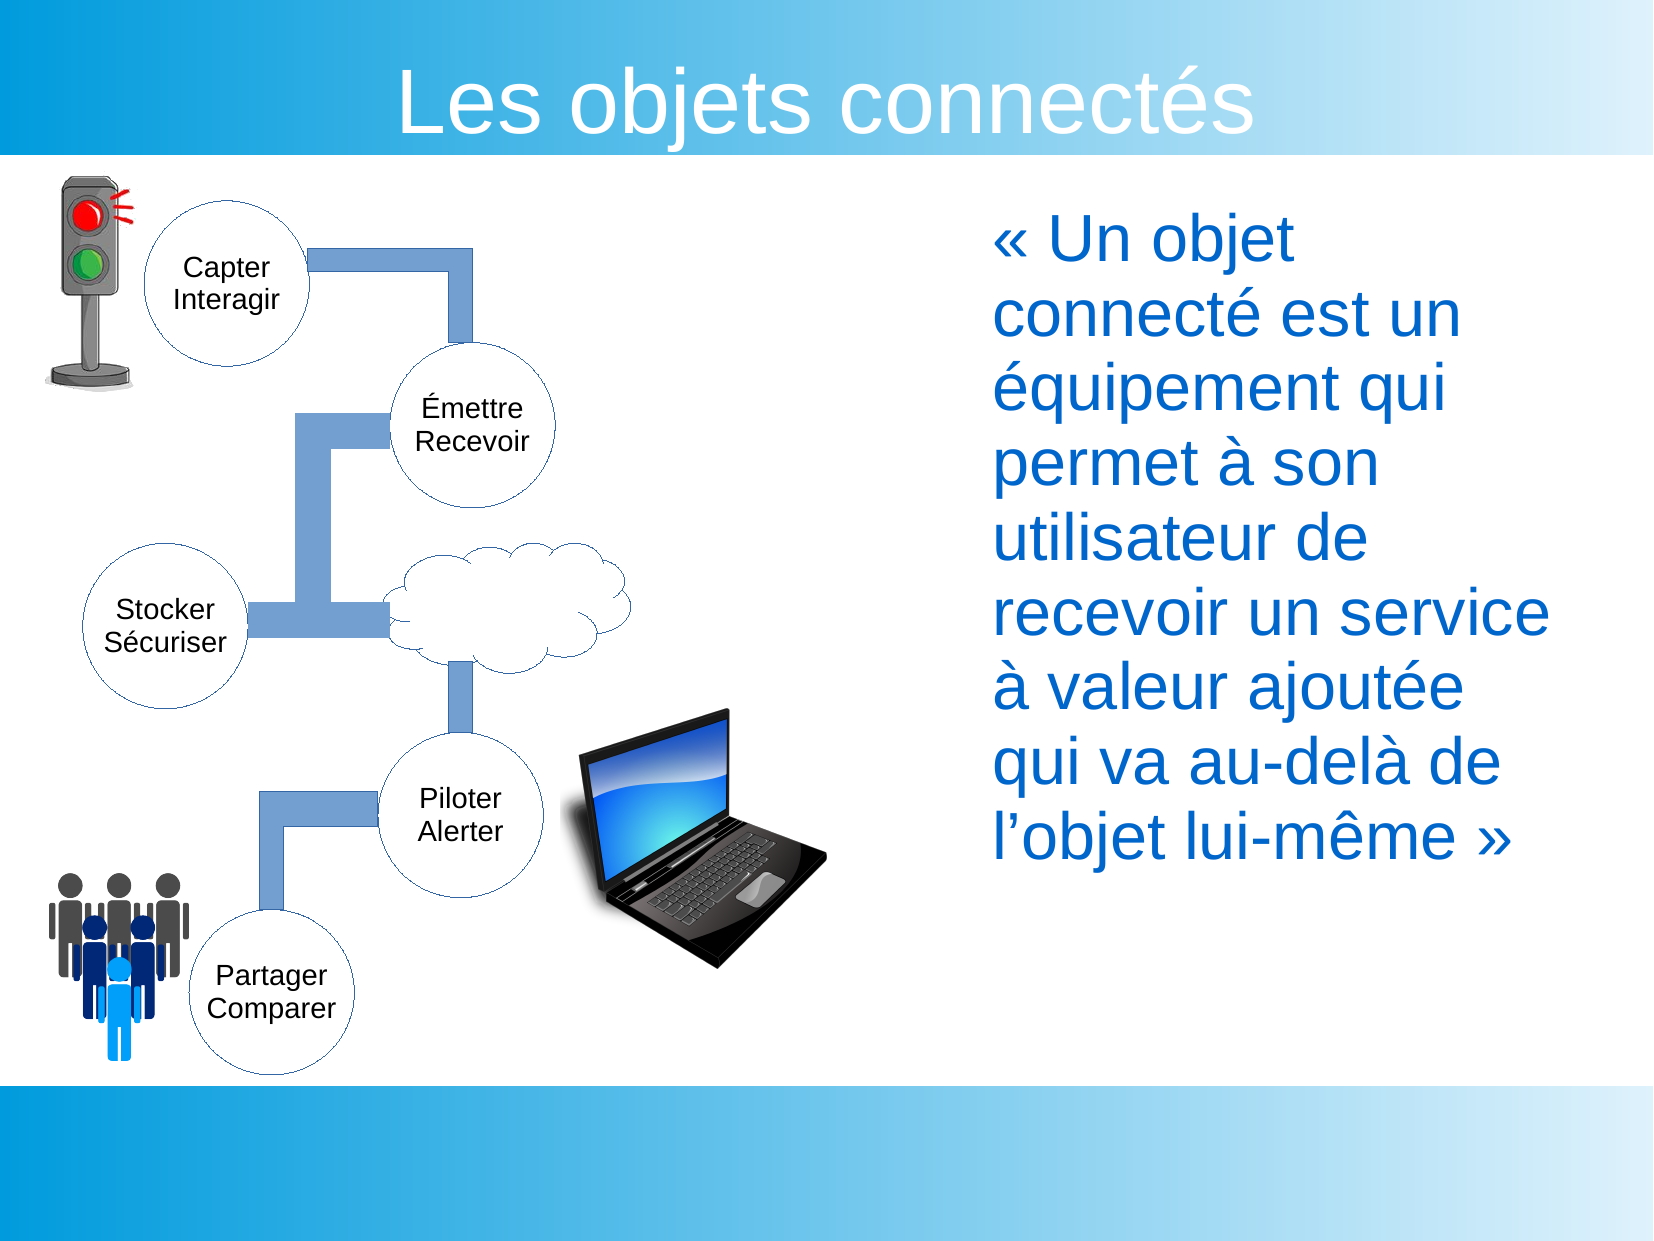

# Les objets connectés
Capter
Interagir
« Un objet connecté est un équipement qui permet à son utilisateur de recevoir un service à valeur ajoutée qui va au-delà de l’objet lui-même »
Émettre
Recevoir
Stocker
Sécuriser
Piloter
Alerter
Partager
Comparer